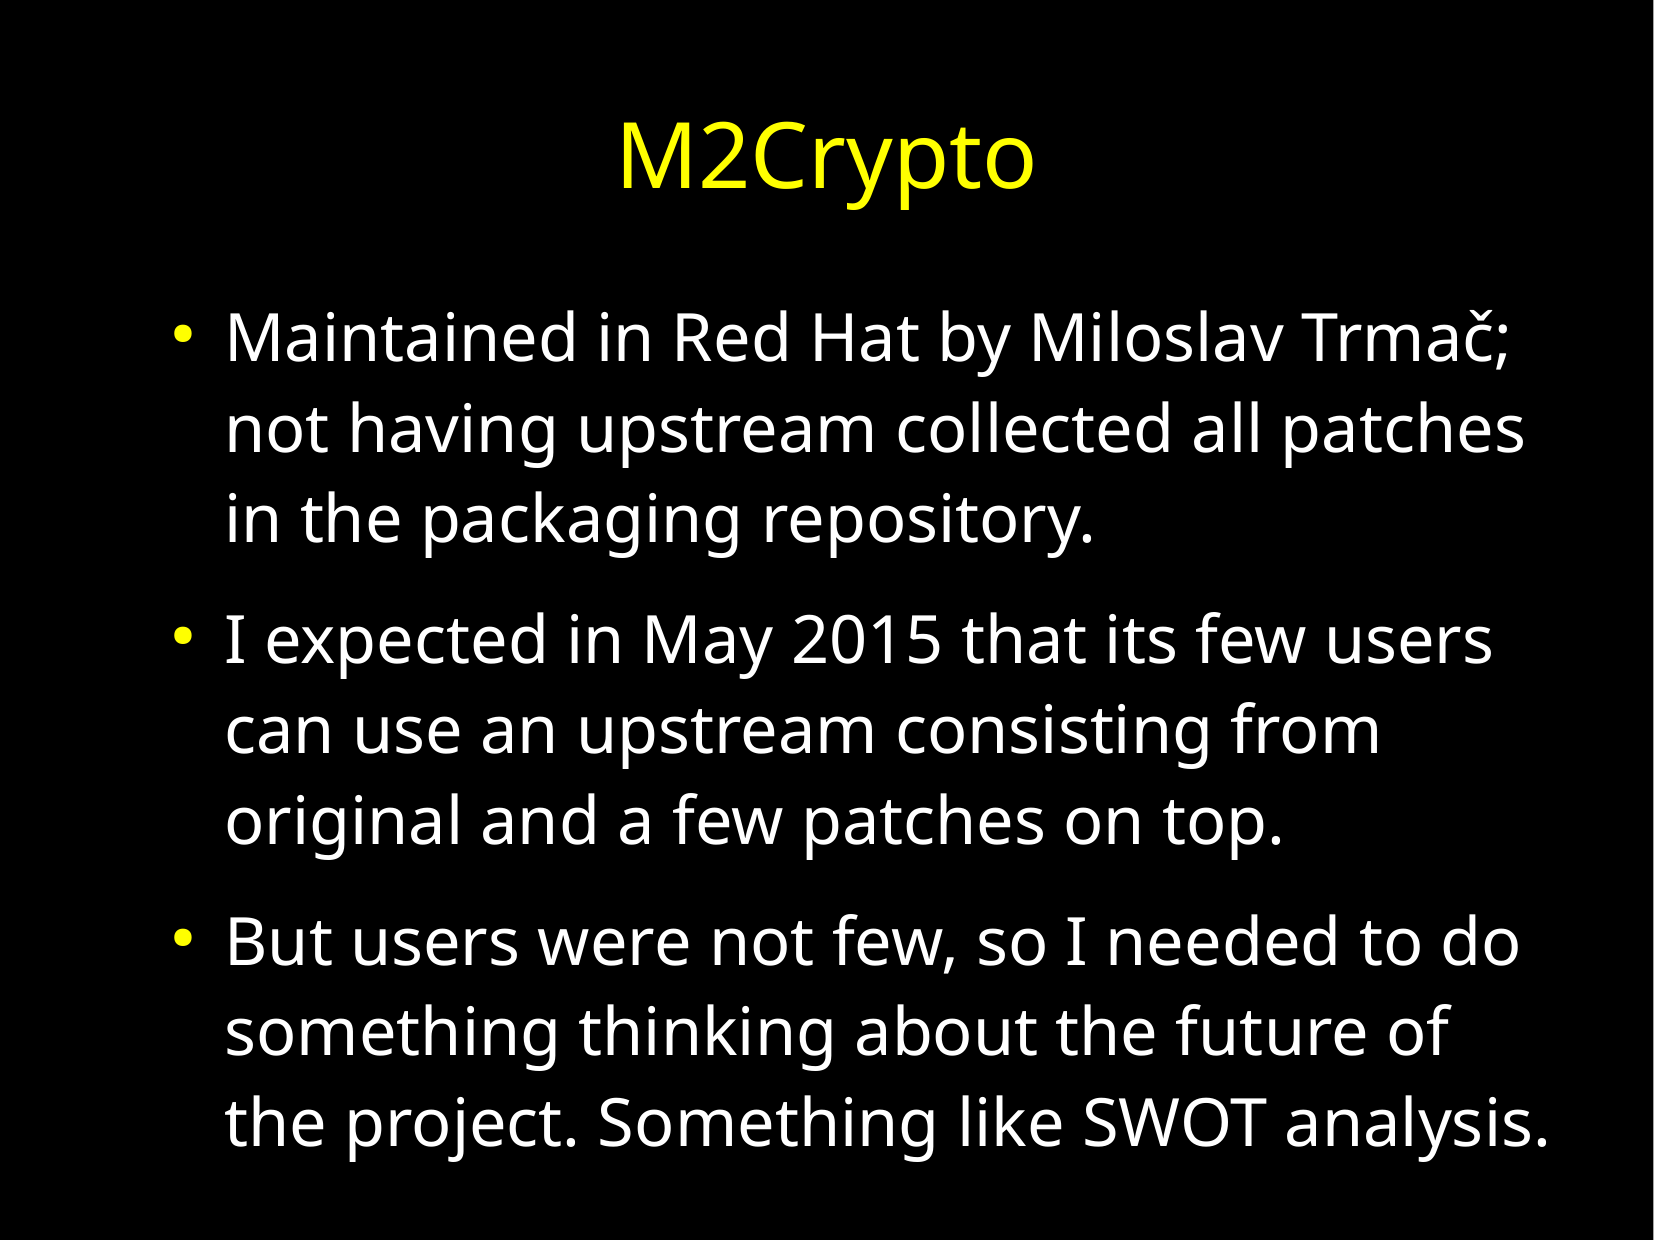

# M2Crypto
Maintained in Red Hat by Miloslav Trmač; not having upstream collected all patches in the packaging repository.
I expected in May 2015 that its few users can use an upstream consisting from original and a few patches on top.
But users were not few, so I needed to do something thinking about the future of the project. Something like SWOT analysis.